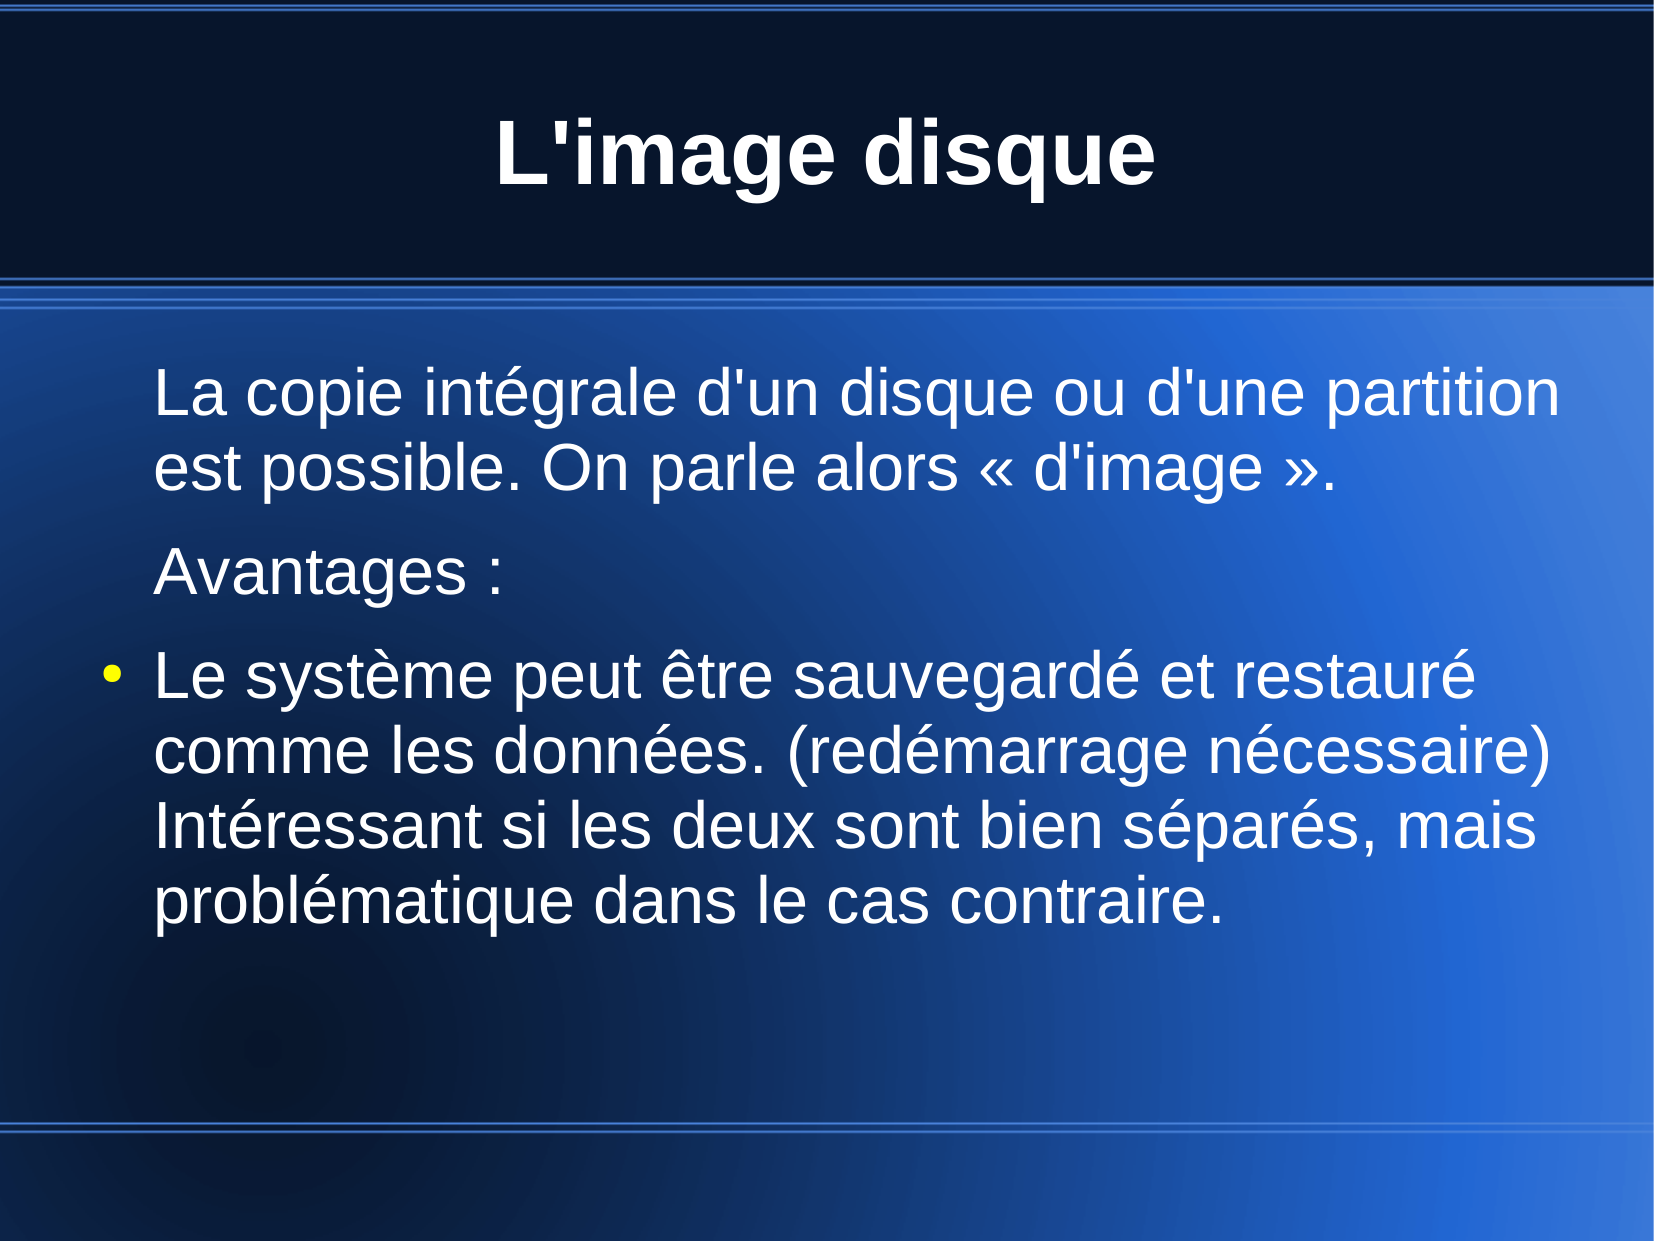

# L'image disque
La copie intégrale d'un disque ou d'une partition est possible. On parle alors « d'image ».
Avantages :
Le système peut être sauvegardé et restauré comme les données. (redémarrage nécessaire) Intéressant si les deux sont bien séparés, mais problématique dans le cas contraire.